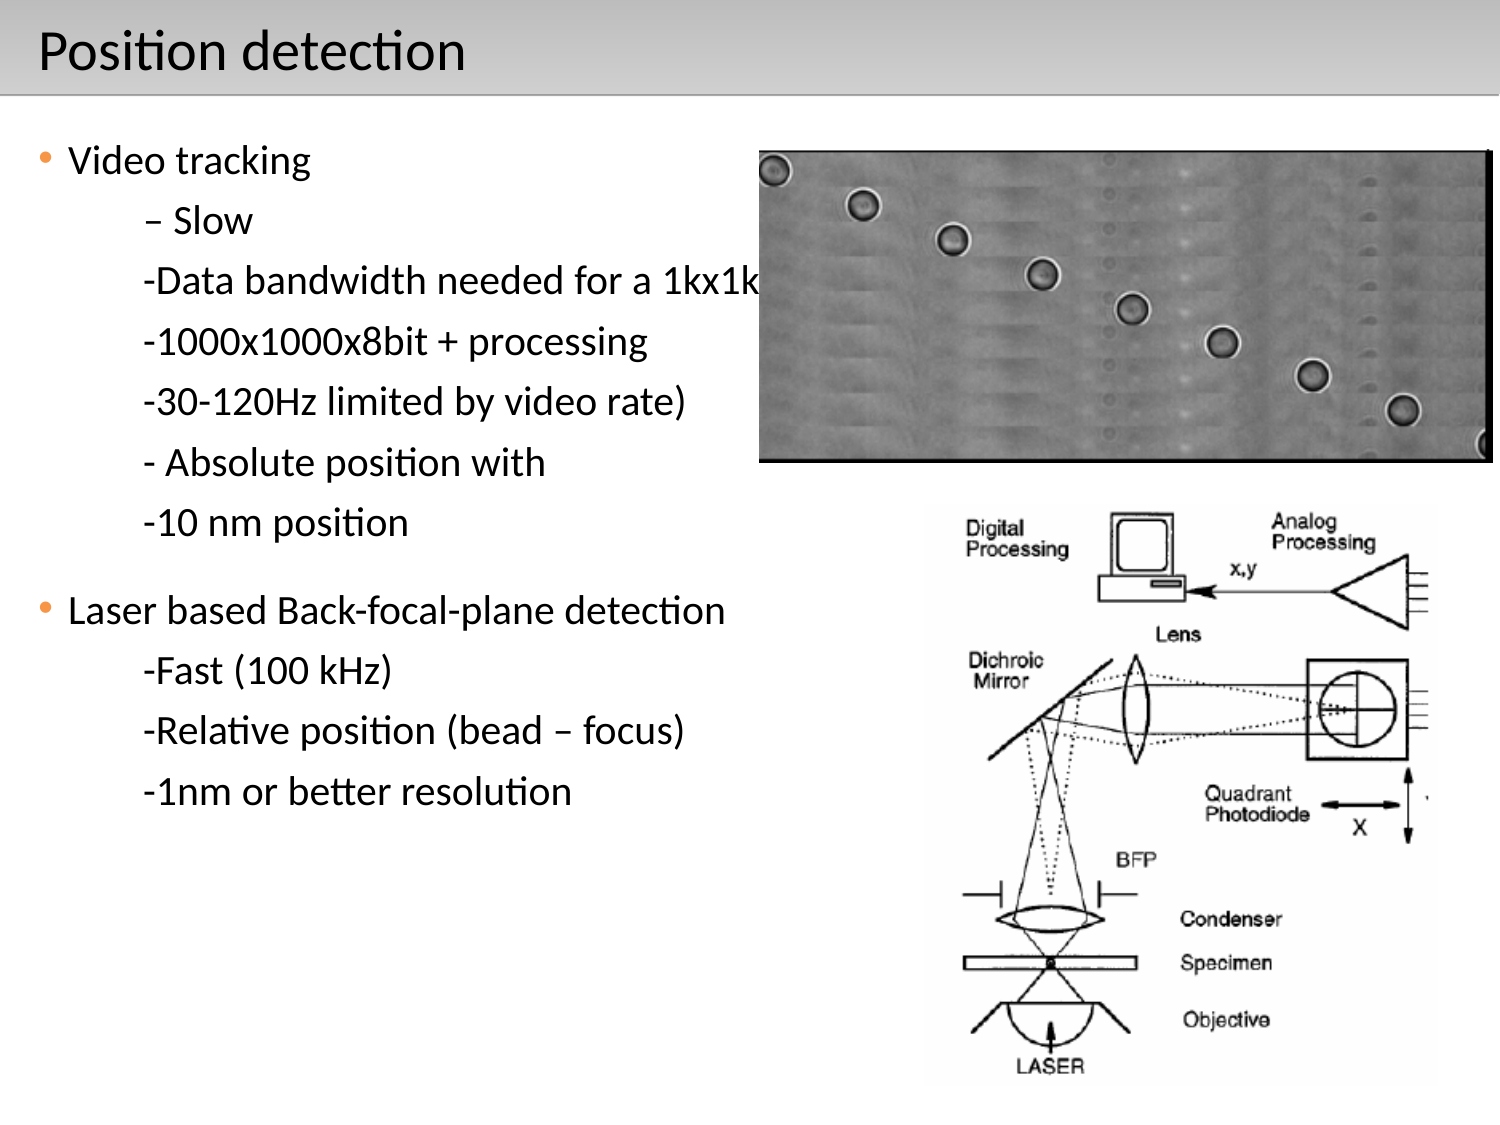

# Position detection
Video tracking
	– Slow
	-Data bandwidth needed for a 1kx1k CCD
	-1000x1000x8bit + processing
	-30-120Hz limited by video rate)
	- Absolute position with
	-10 nm position
Laser based Back-focal-plane detection
	-Fast (100 kHz)
	-Relative position (bead – focus)
	-1nm or better resolution